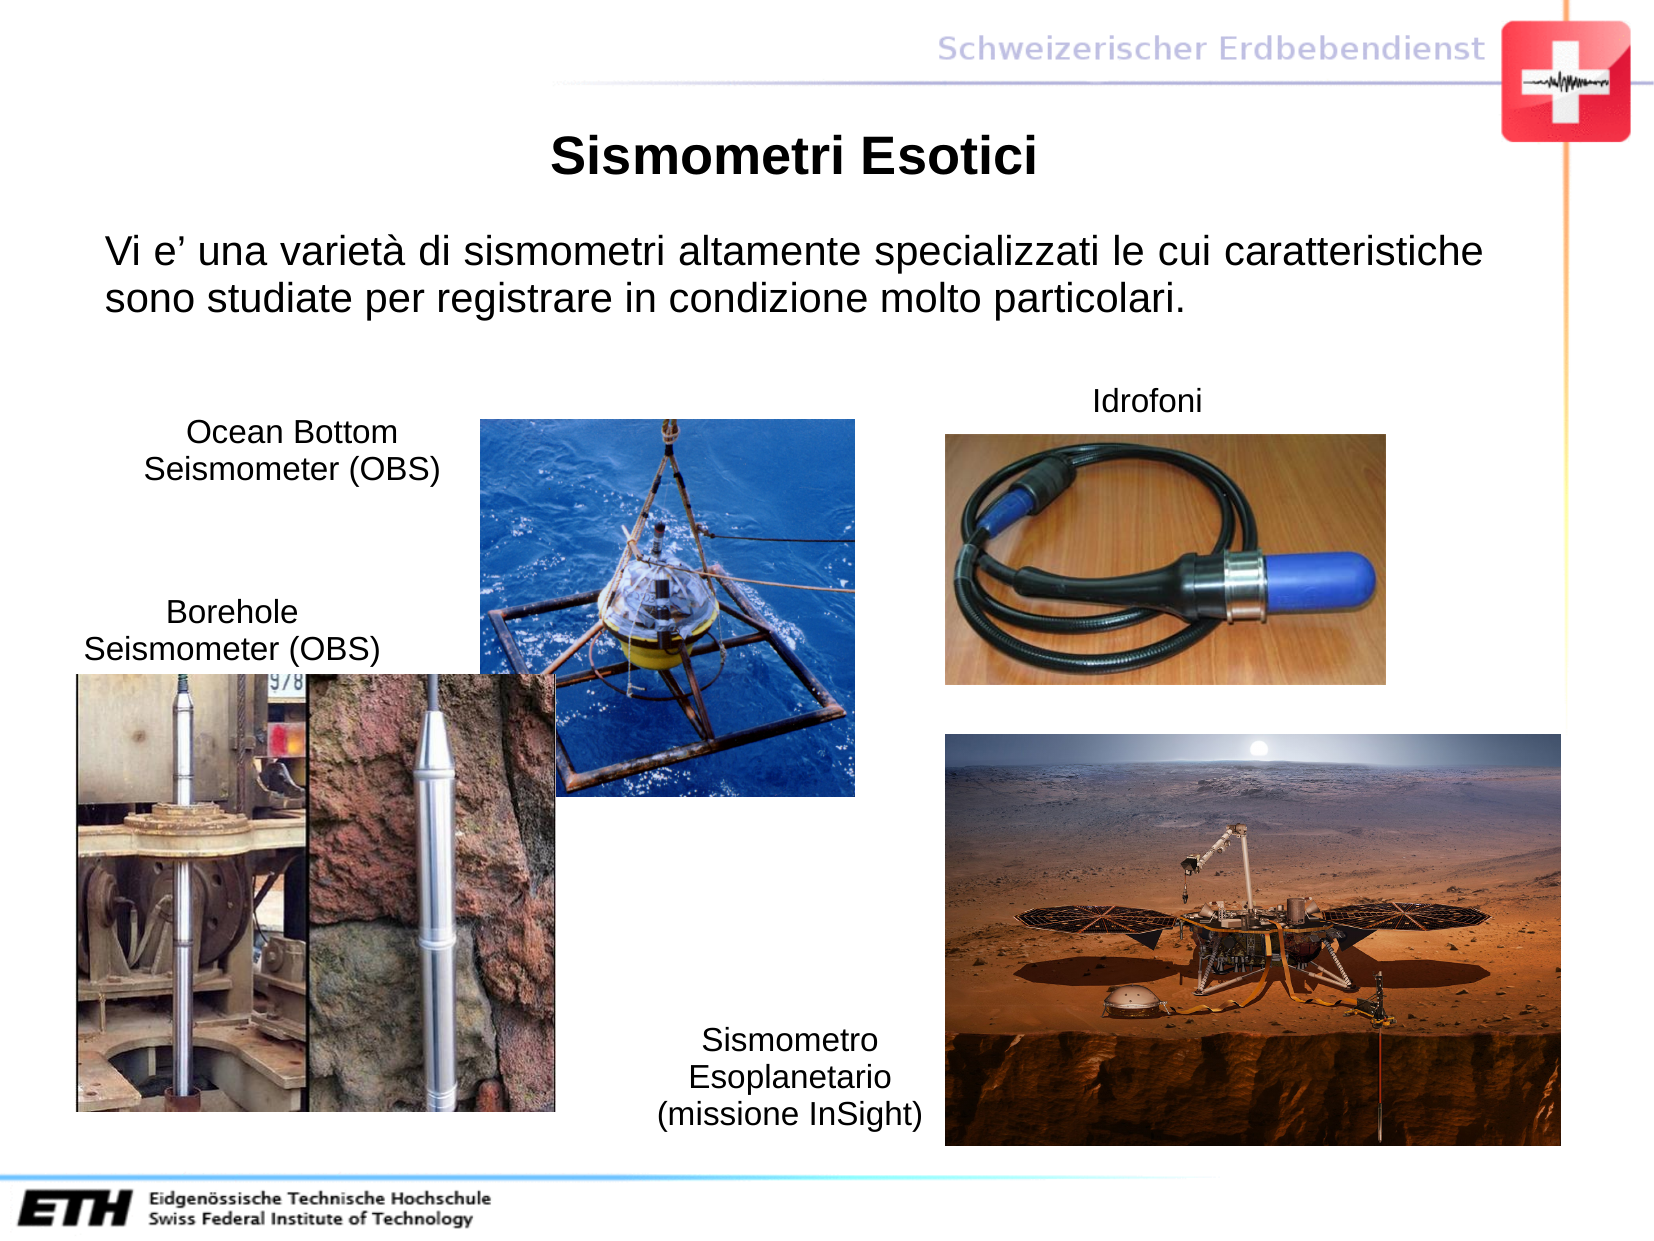

Sismometri Esotici
Vi e’ una varietà di sismometri altamente specializzati le cui caratteristiche sono studiate per registrare in condizione molto particolari.
Idrofoni
Ocean Bottom
Seismometer (OBS)
Borehole
Seismometer (OBS)
Sismometro Esoplanetario (missione InSight)